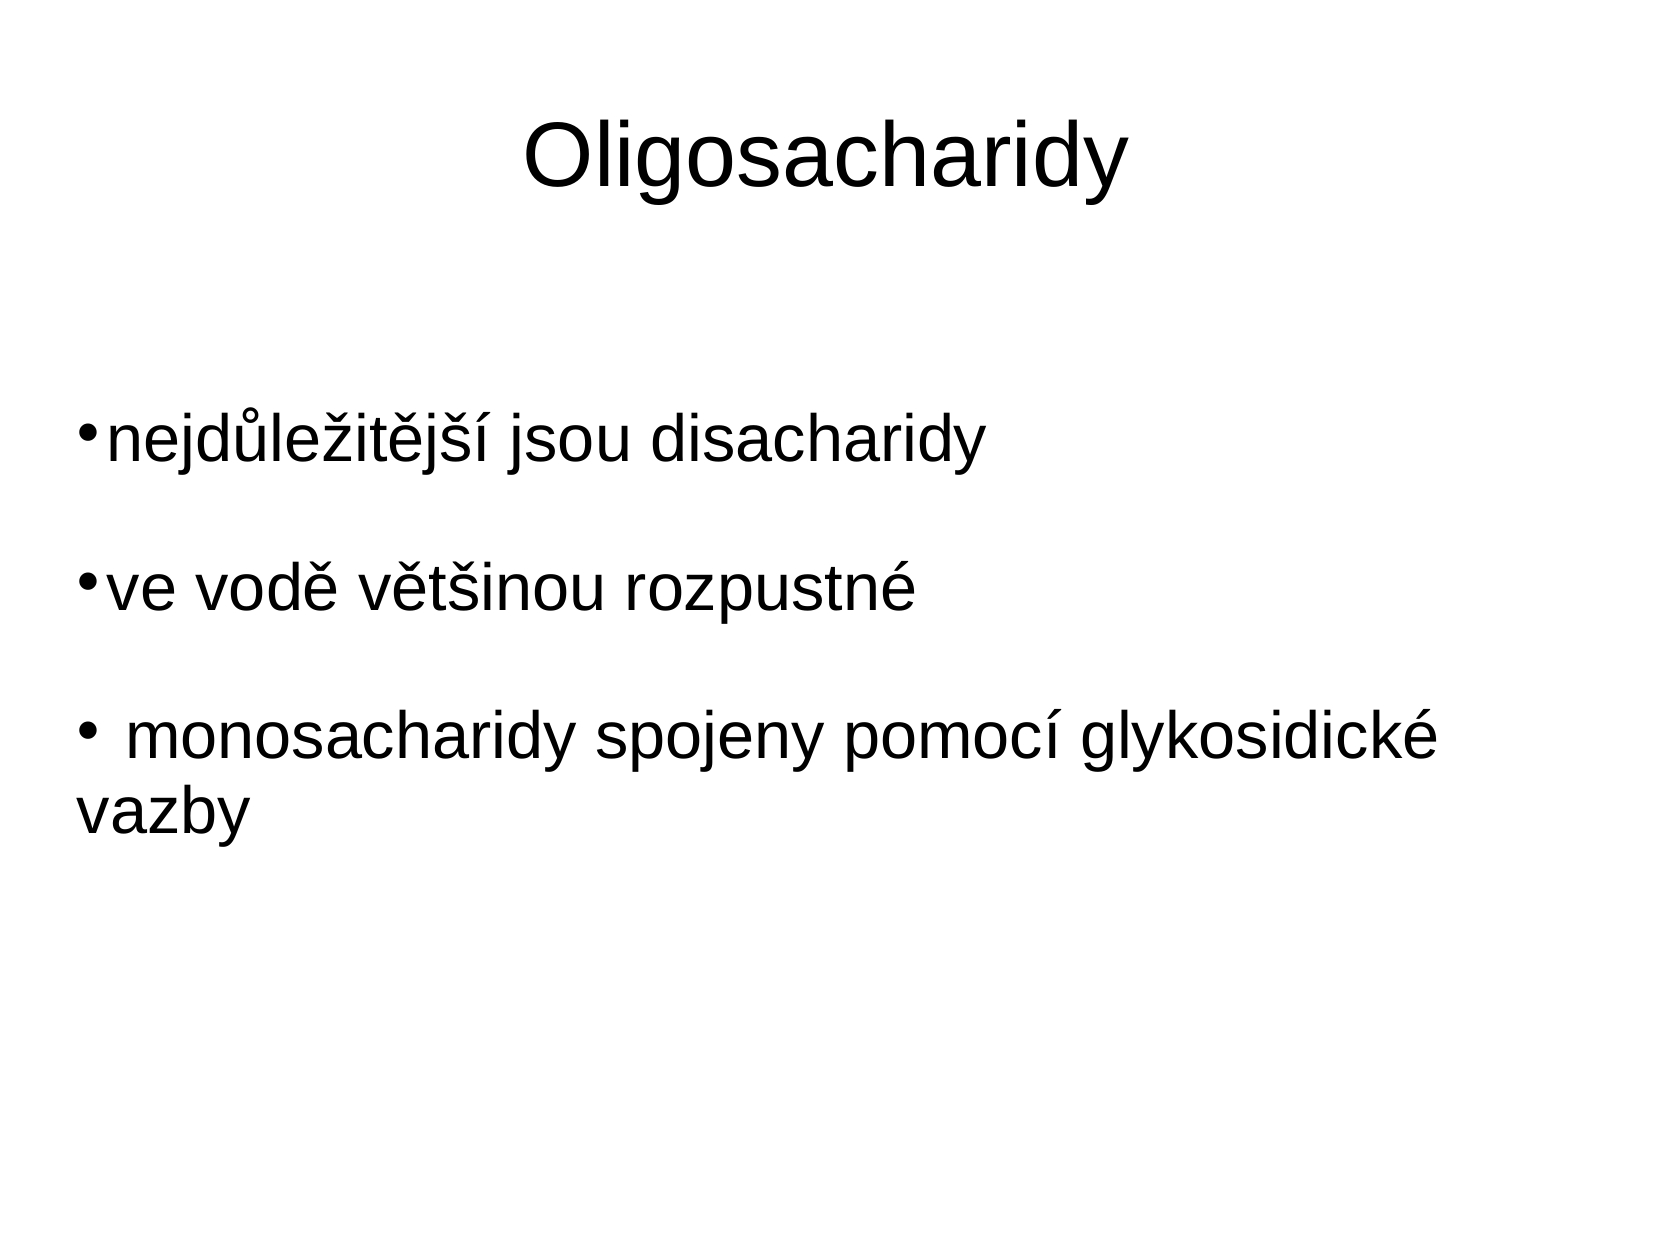

# Oligosacharidy
nejdůležitější jsou disacharidy
ve vodě většinou rozpustné
 monosacharidy spojeny pomocí glykosidické vazby